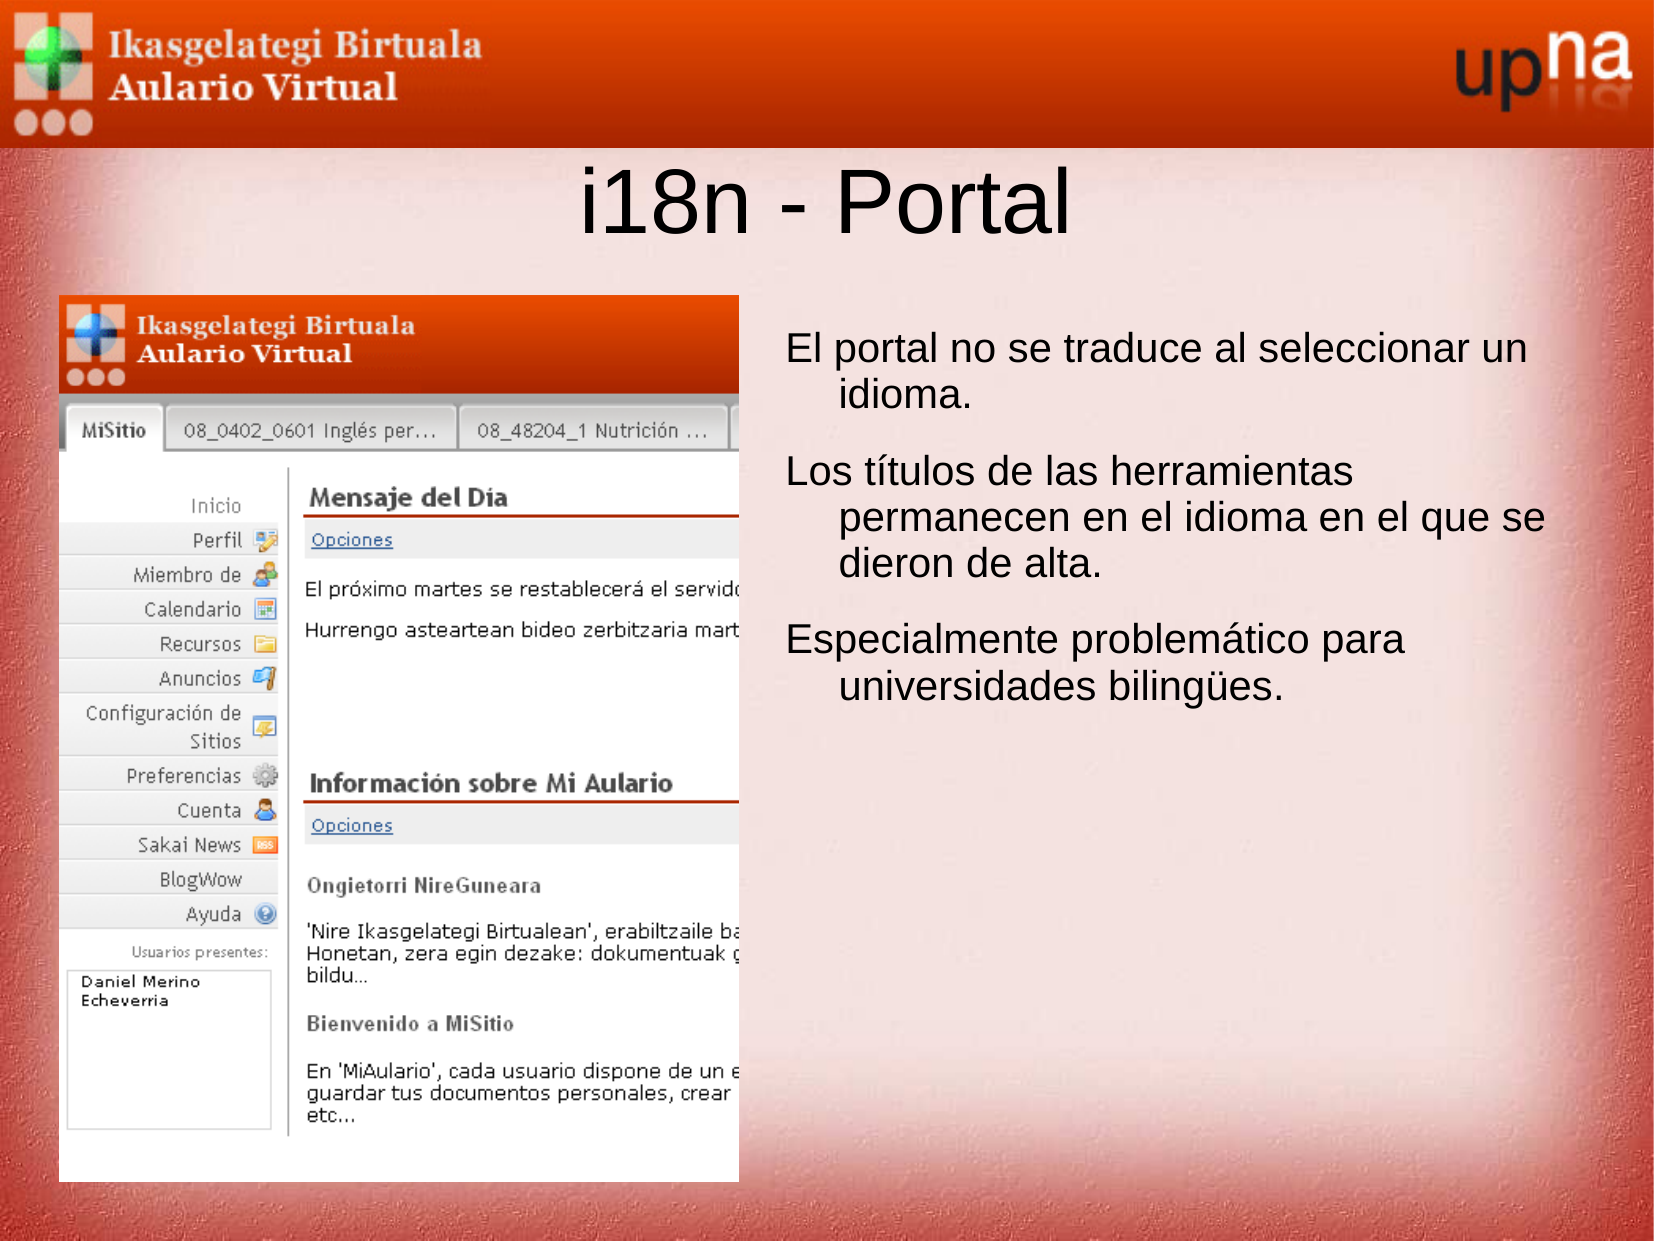

# i18n - Portal
El portal no se traduce al seleccionar un idioma.
Los títulos de las herramientas permanecen en el idioma en el que se dieron de alta.
Especialmente problemático para universidades bilingües.